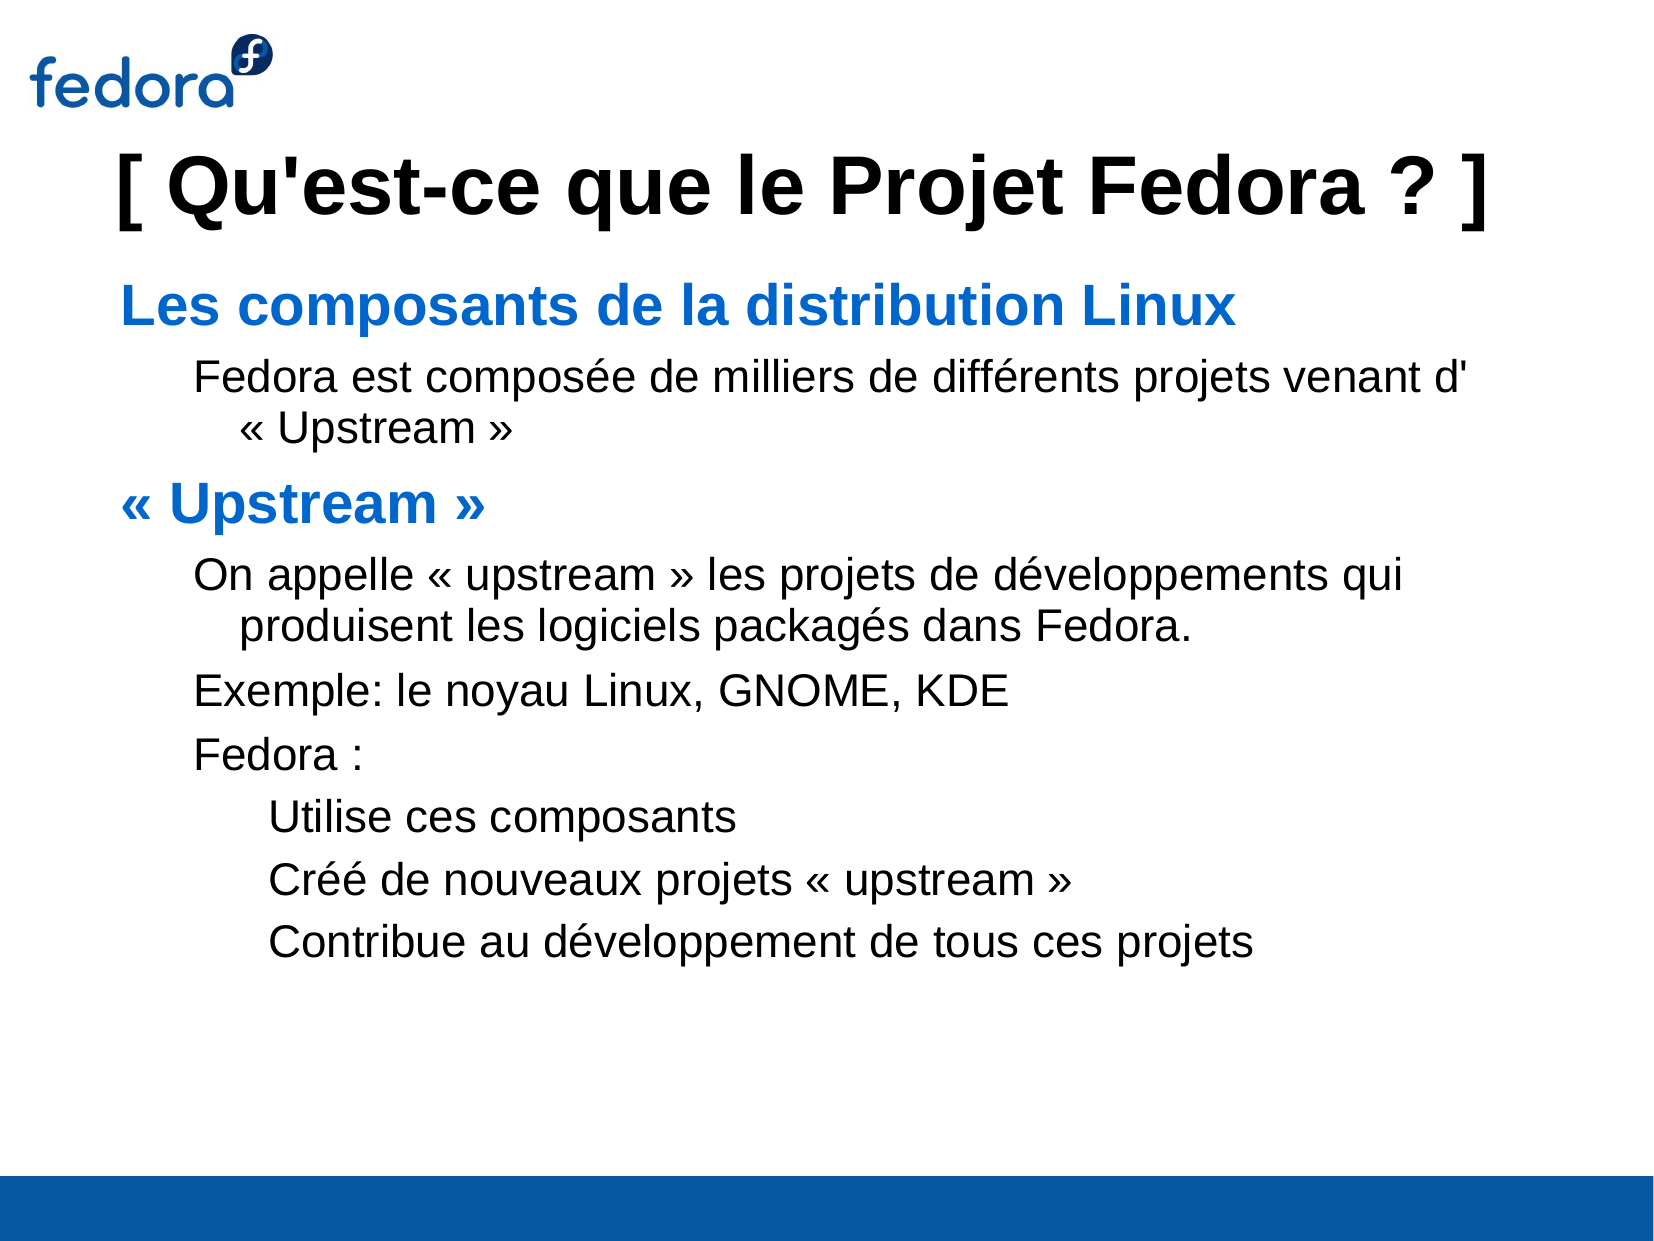

# [ Qu'est-ce que le Projet Fedora ? ]
Les composants de la distribution Linux
Fedora est composée de milliers de différents projets venant d' « Upstream »
« Upstream »
On appelle « upstream » les projets de développements qui produisent les logiciels packagés dans Fedora.
Exemple: le noyau Linux, GNOME, KDE
Fedora :
Utilise ces composants
Créé de nouveaux projets « upstream »
Contribue au développement de tous ces projets